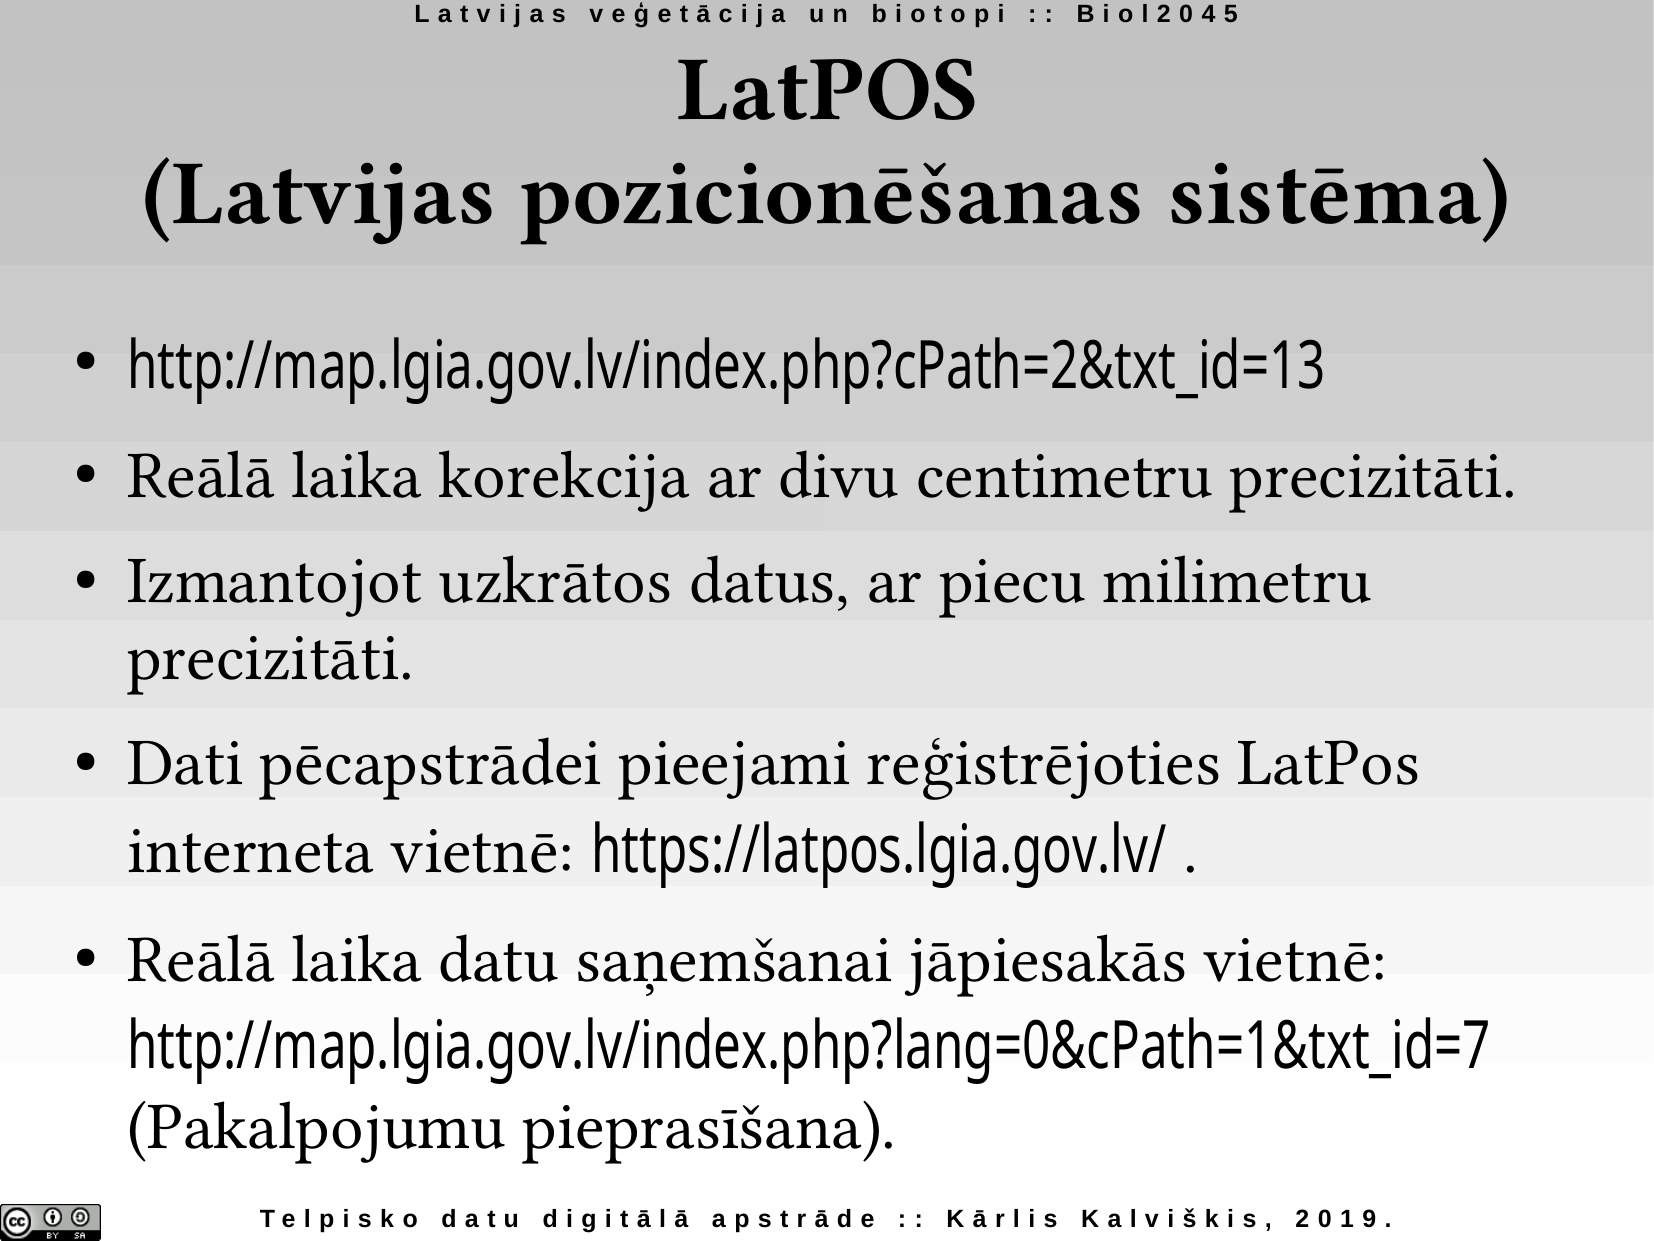

# LatPOS (Latvijas pozicionēšanas sistēma)
http://map.lgia.gov.lv/index.php?cPath=2&txt_id=13
Reālā laika korekcija ar divu centimetru precizitāti.
Izmantojot uzkrātos datus, ar piecu milimetru precizitāti.
Dati pēcapstrādei pieejami reģistrējoties LatPos interneta vietnē: https://latpos.lgia.gov.lv/ .
Reālā laika datu saņemšanai jāpiesakās vietnē: http://map.lgia.gov.lv/index.php?lang=0&cPath=1&txt_id=7 (Pakalpojumu pieprasīšana).